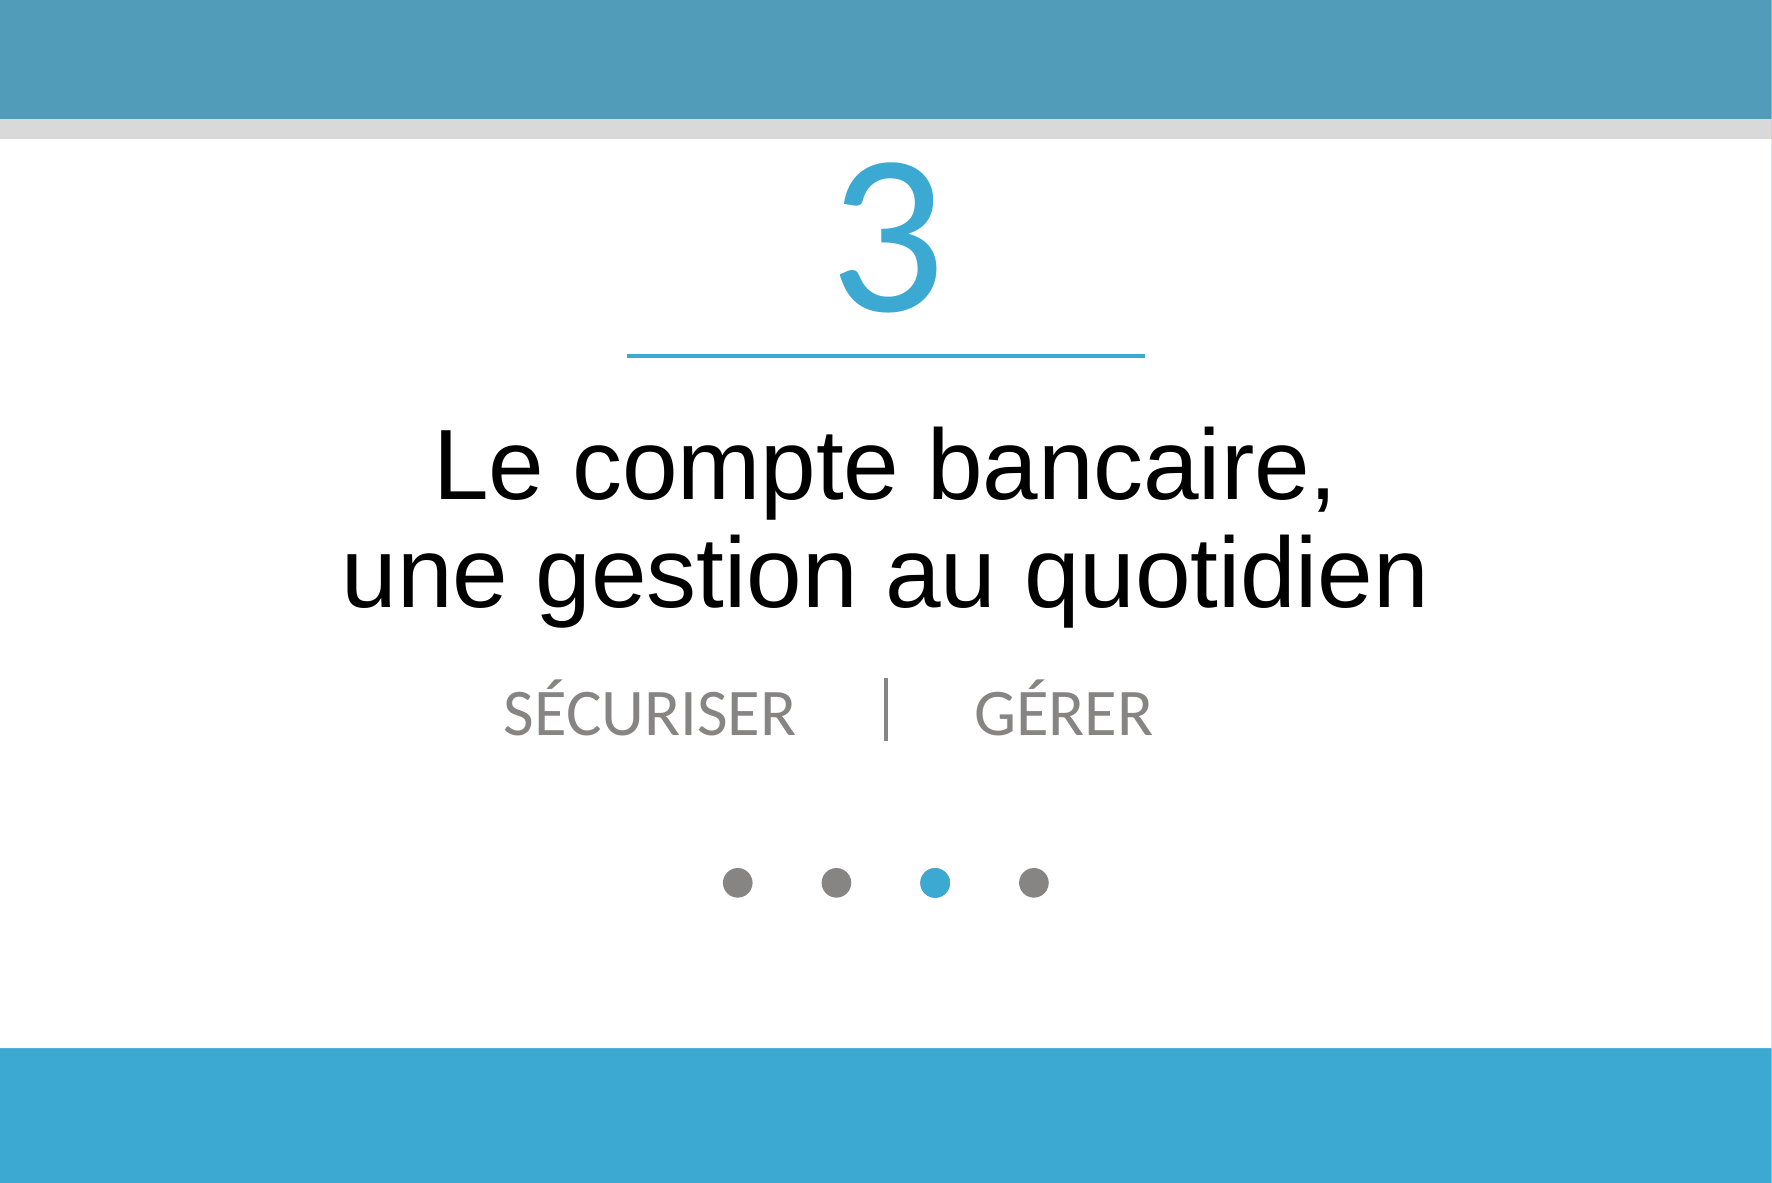

3
# Le compte bancaire,
une gestion au quotidien
SÉCURISER
GÉRER